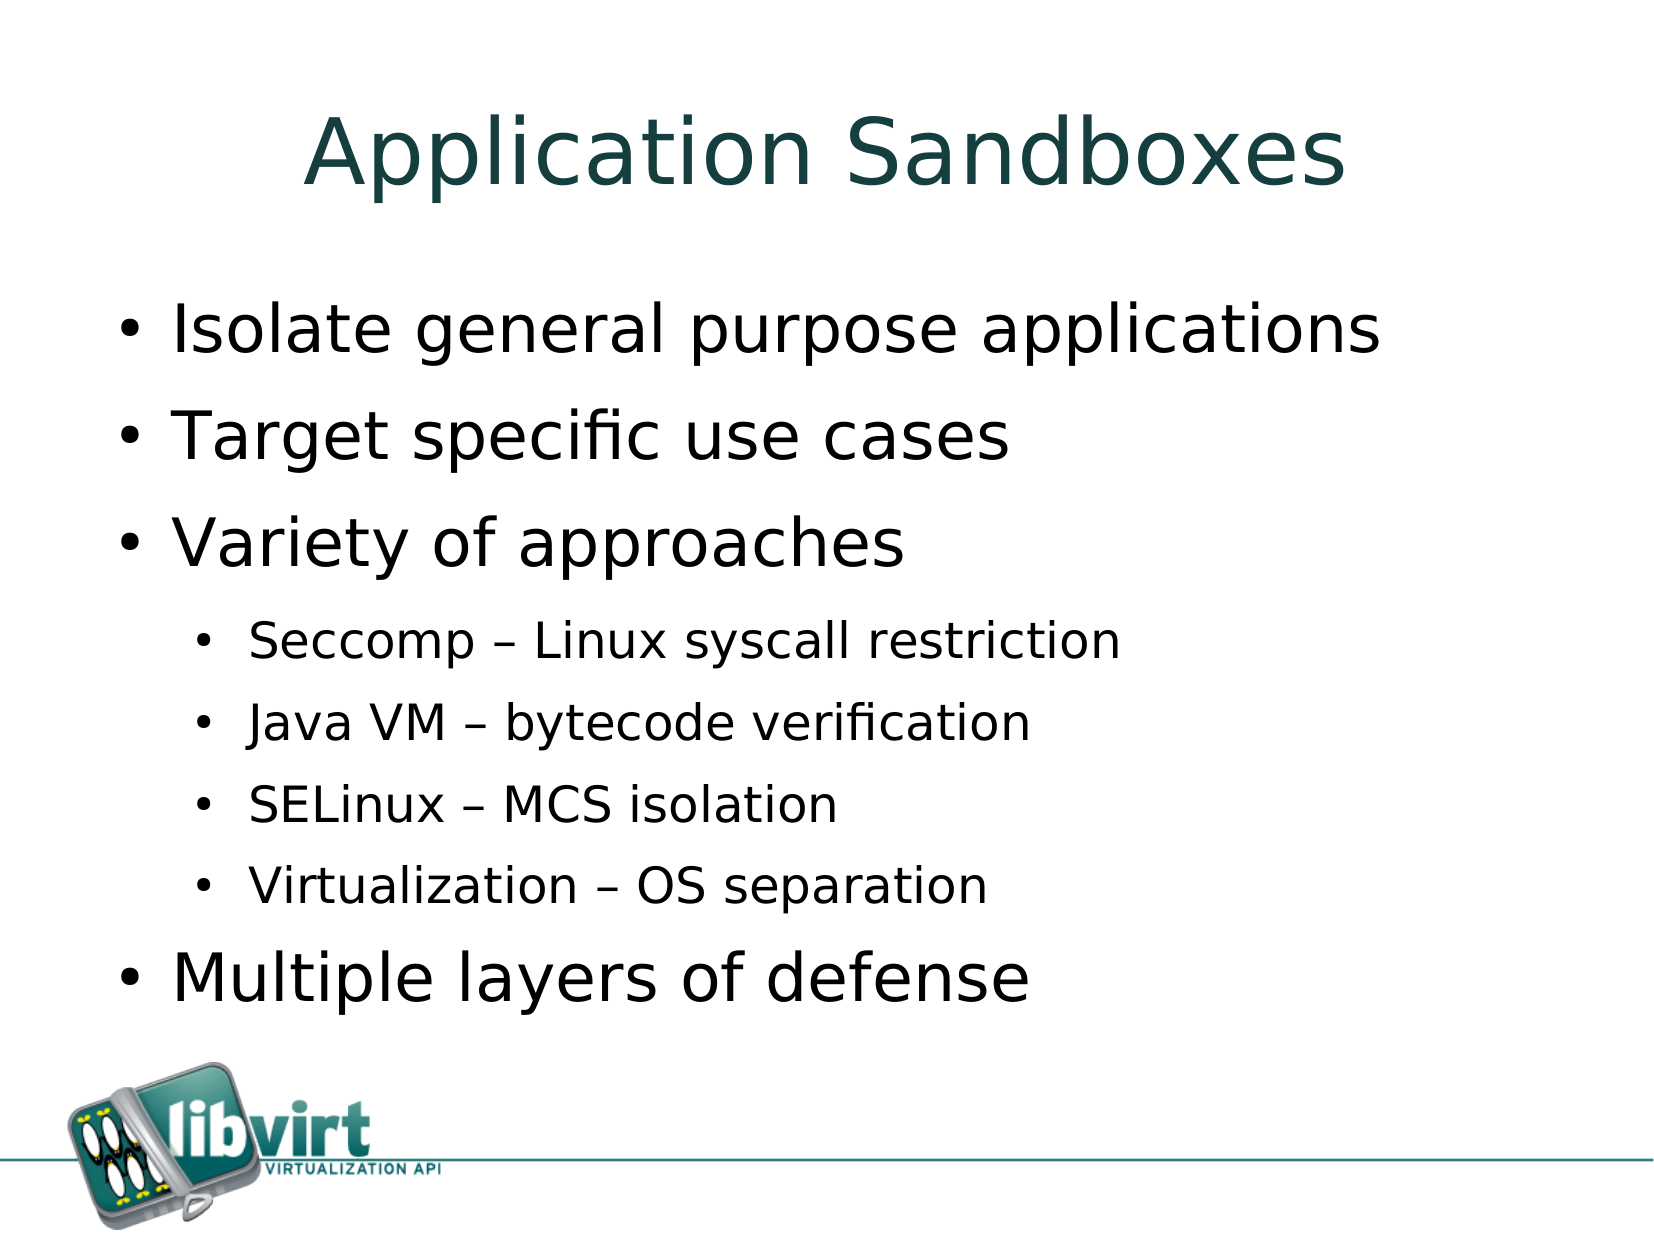

# Application Sandboxes
Isolate general purpose applications
Target specific use cases
Variety of approaches
Seccomp – Linux syscall restriction
Java VM – bytecode verification
SELinux – MCS isolation
Virtualization – OS separation
Multiple layers of defense